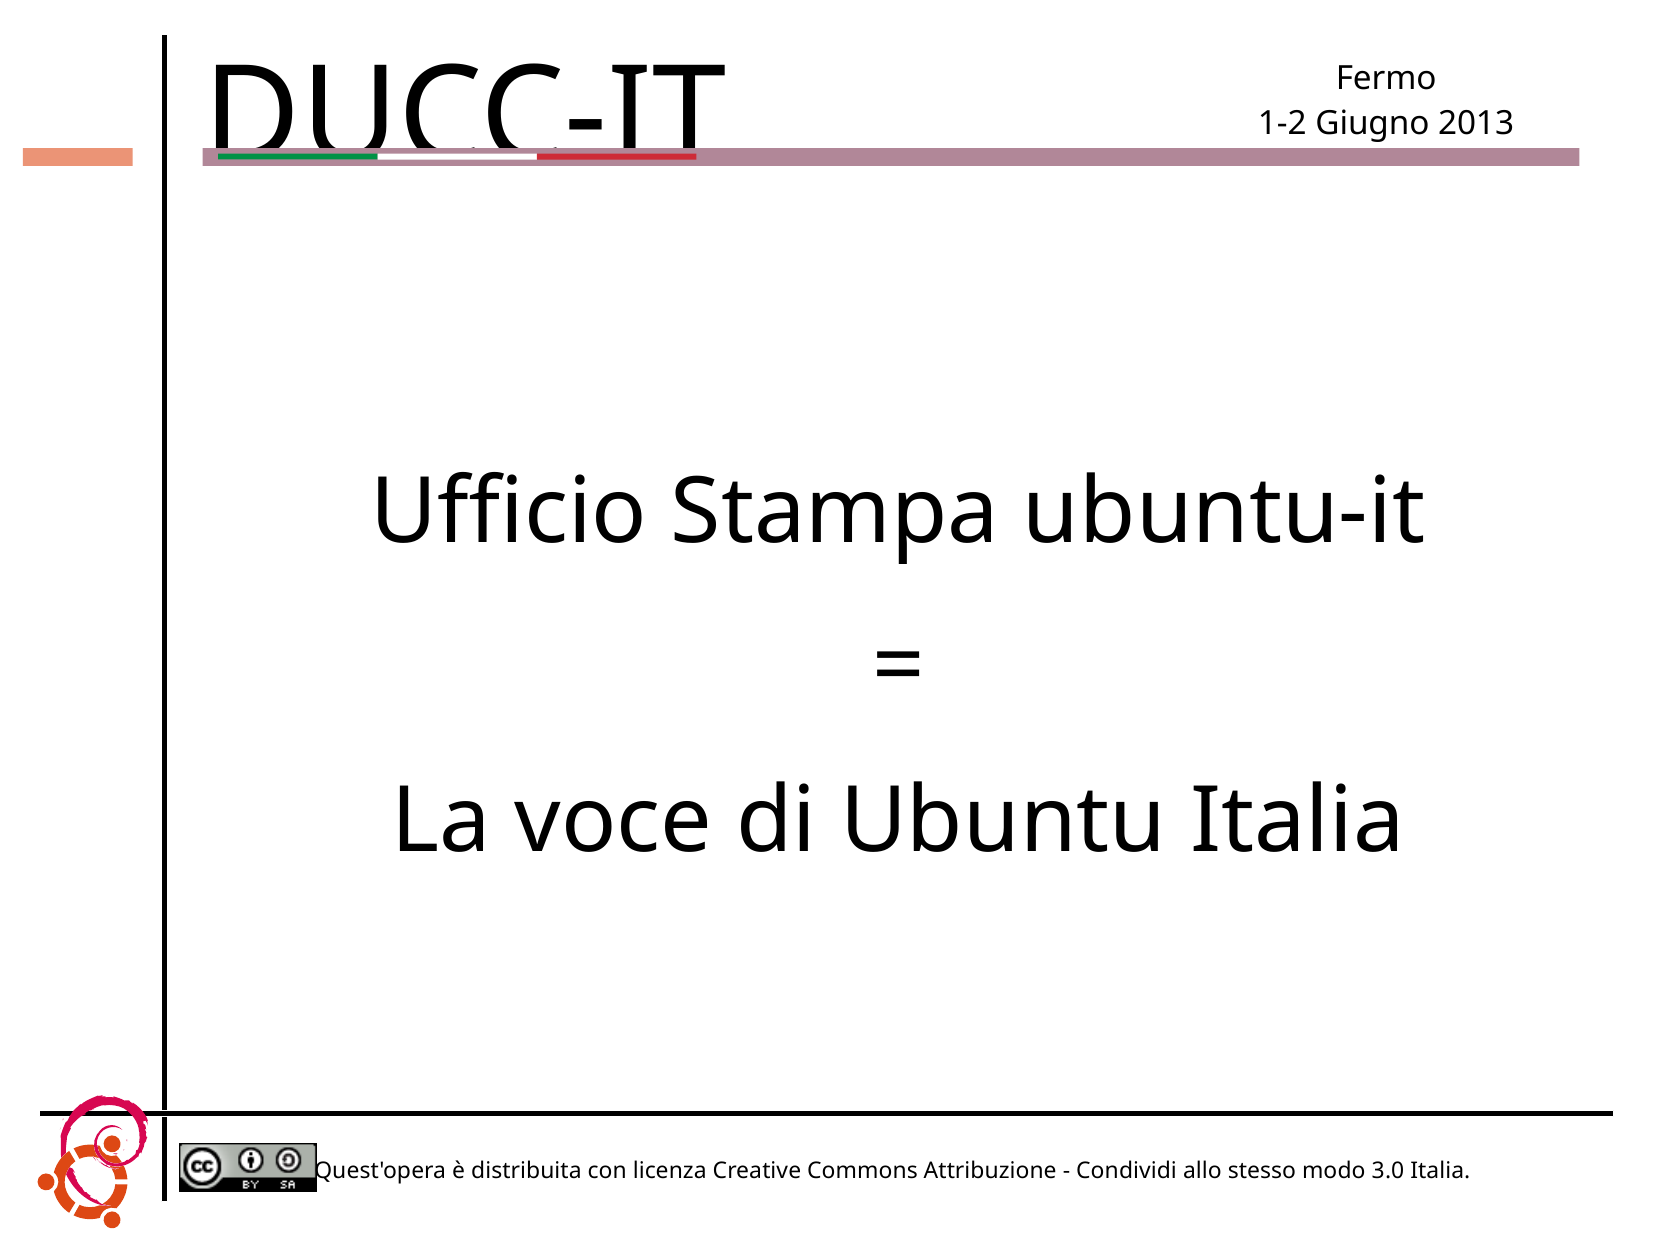

DUCC-IT
Fermo
1-2 Giugno 2013
# Ufficio Stampa ubuntu-it
=
La voce di Ubuntu Italia
Quest'opera è distribuita con licenza Creative Commons Attribuzione - Condividi allo stesso modo 3.0 Italia.